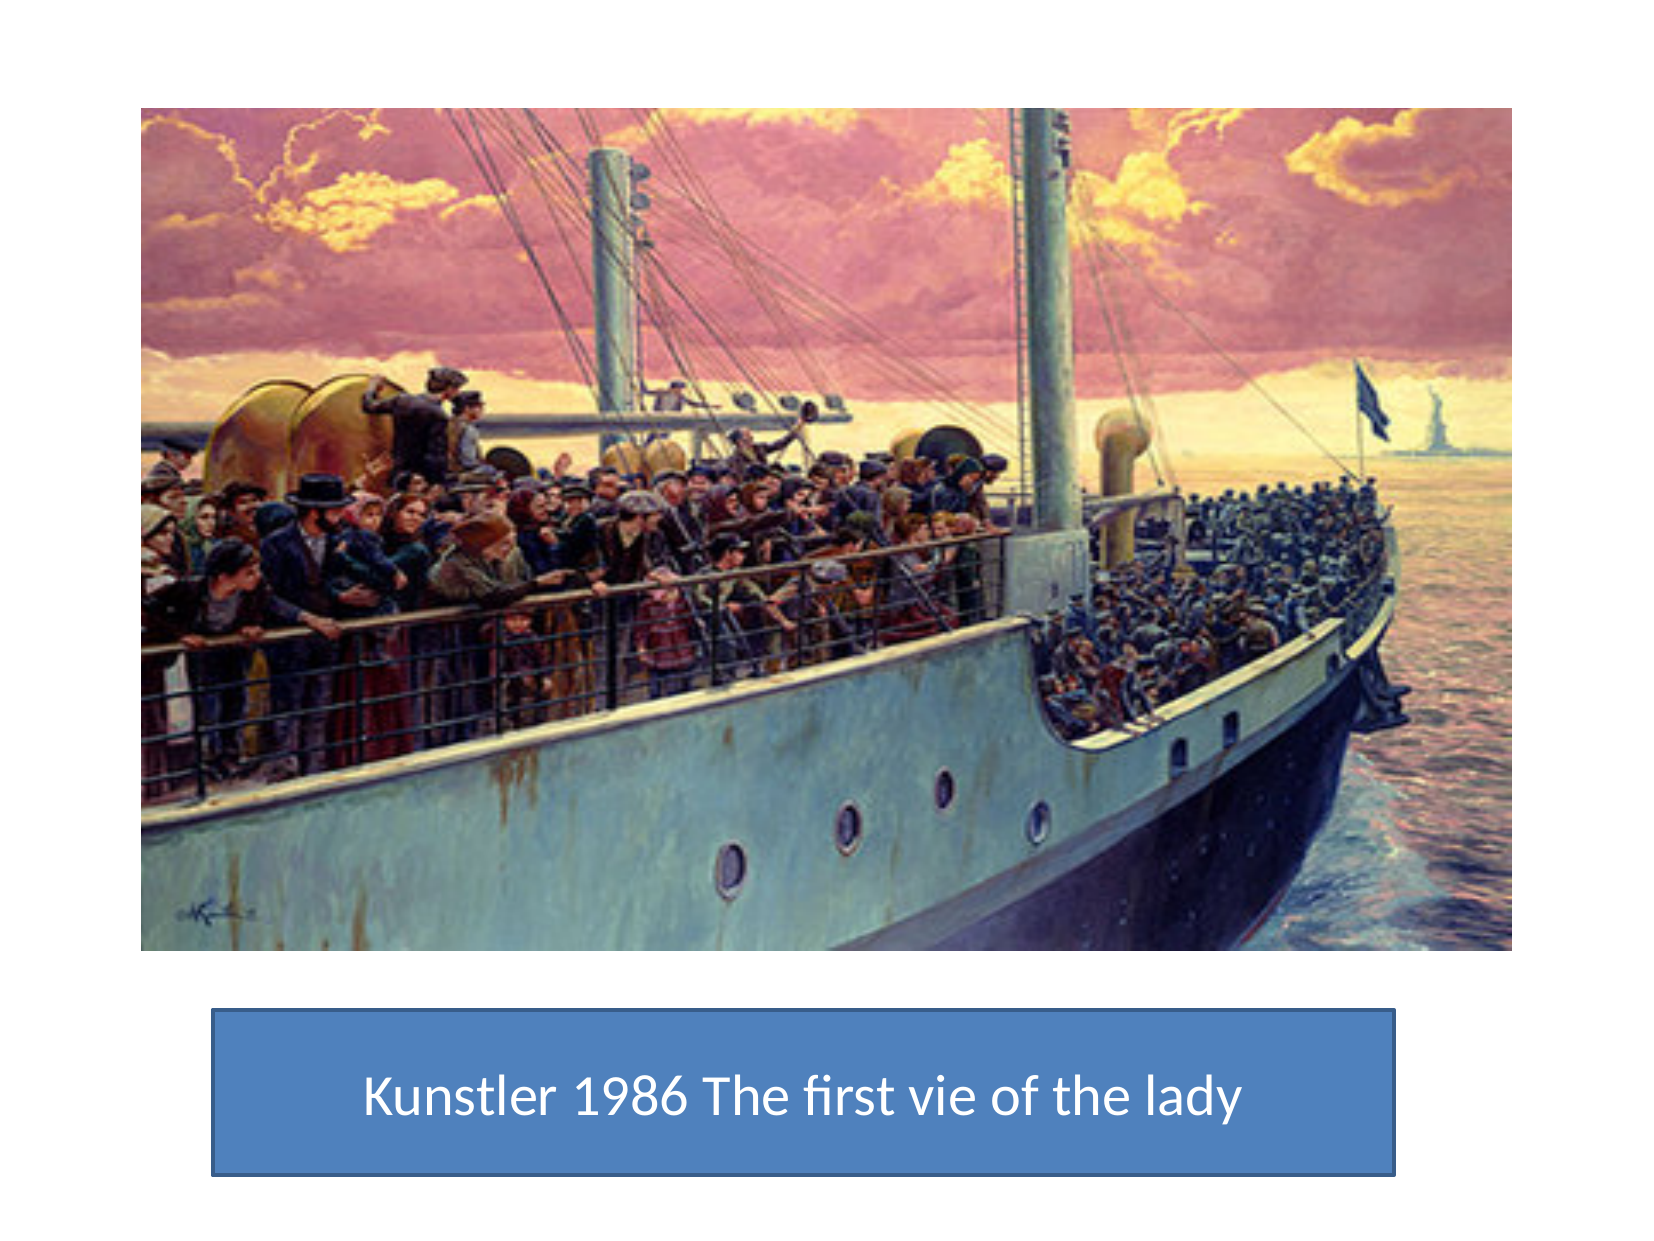

Kunstler 1986 The first vie of the lady